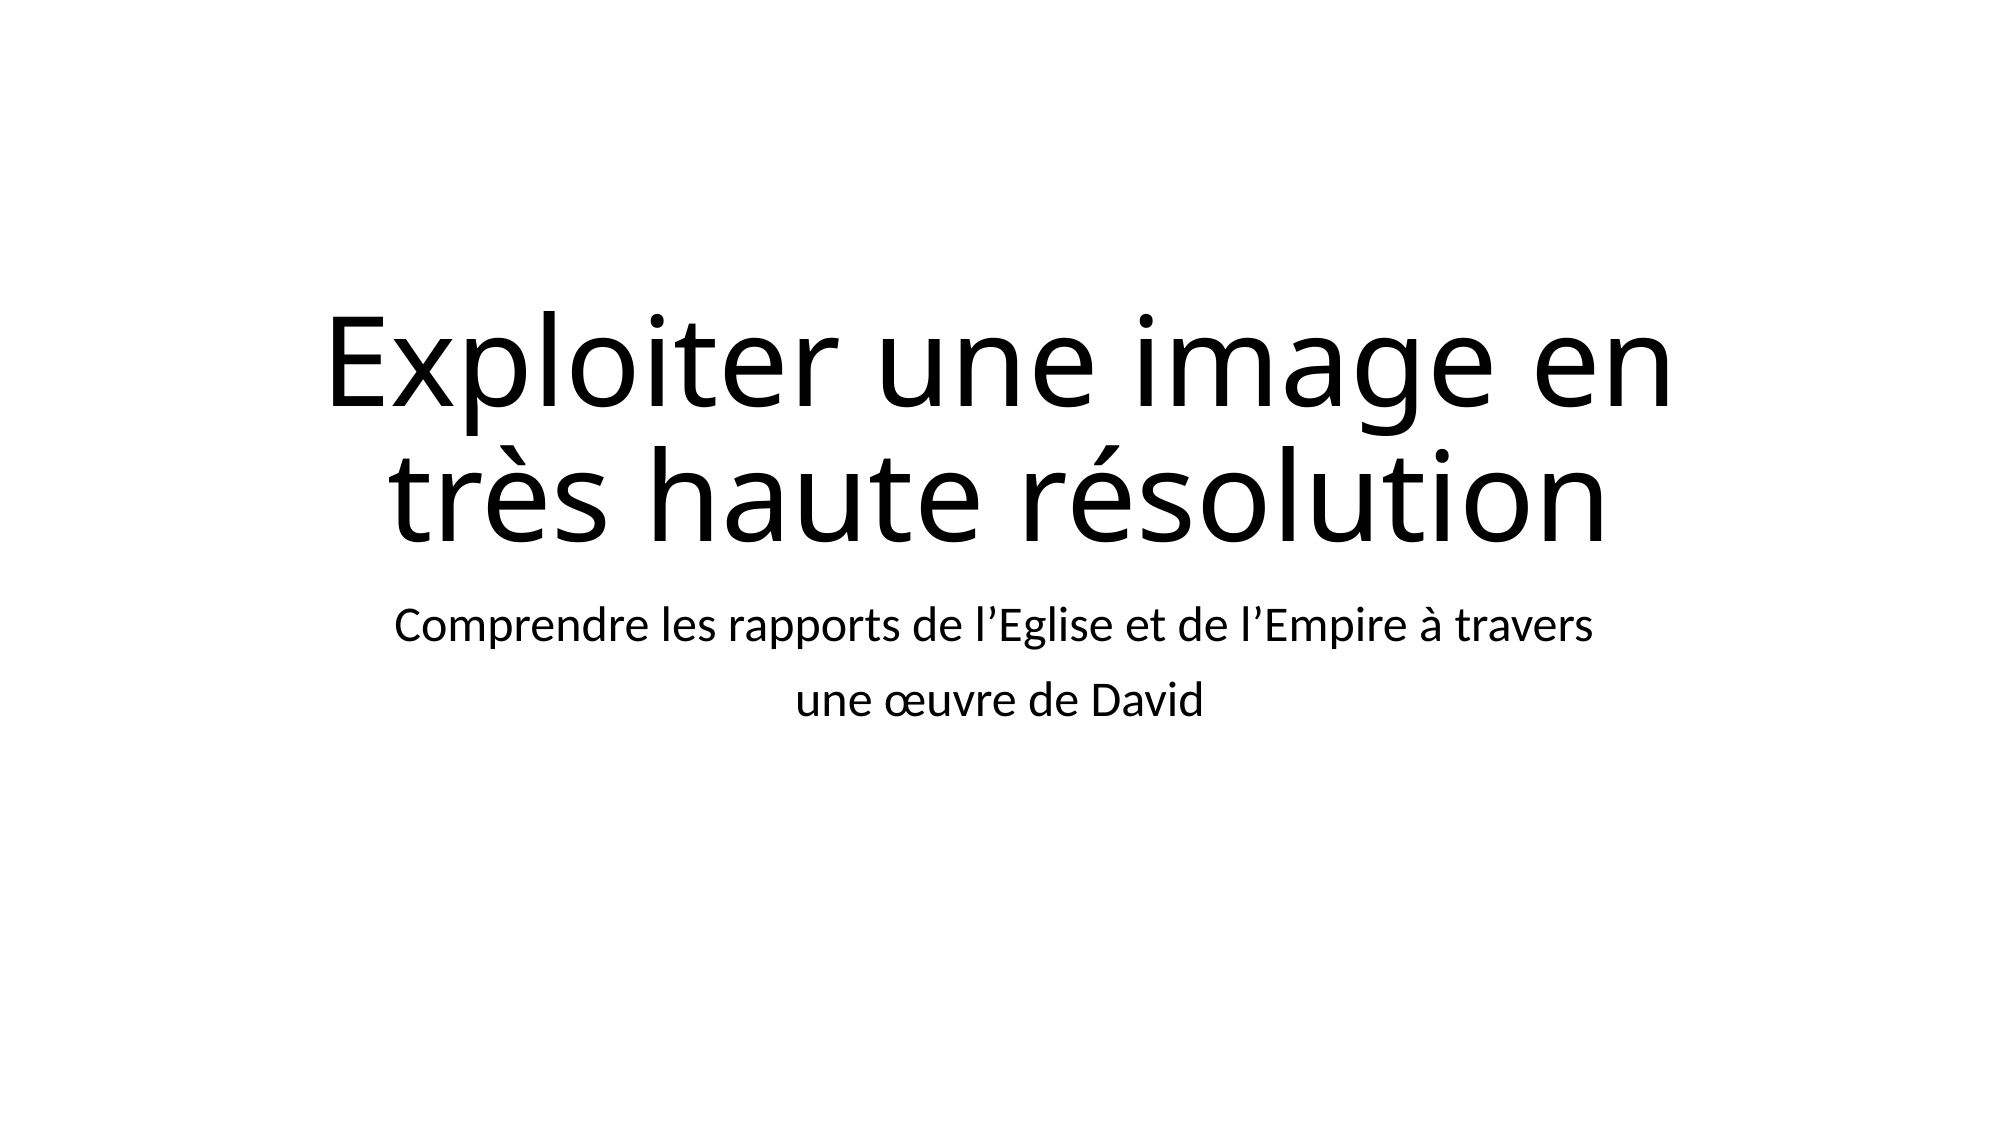

# Exploiter une image en très haute résolution
Comprendre les rapports de l’Eglise et de l’Empire à travers
une œuvre de David